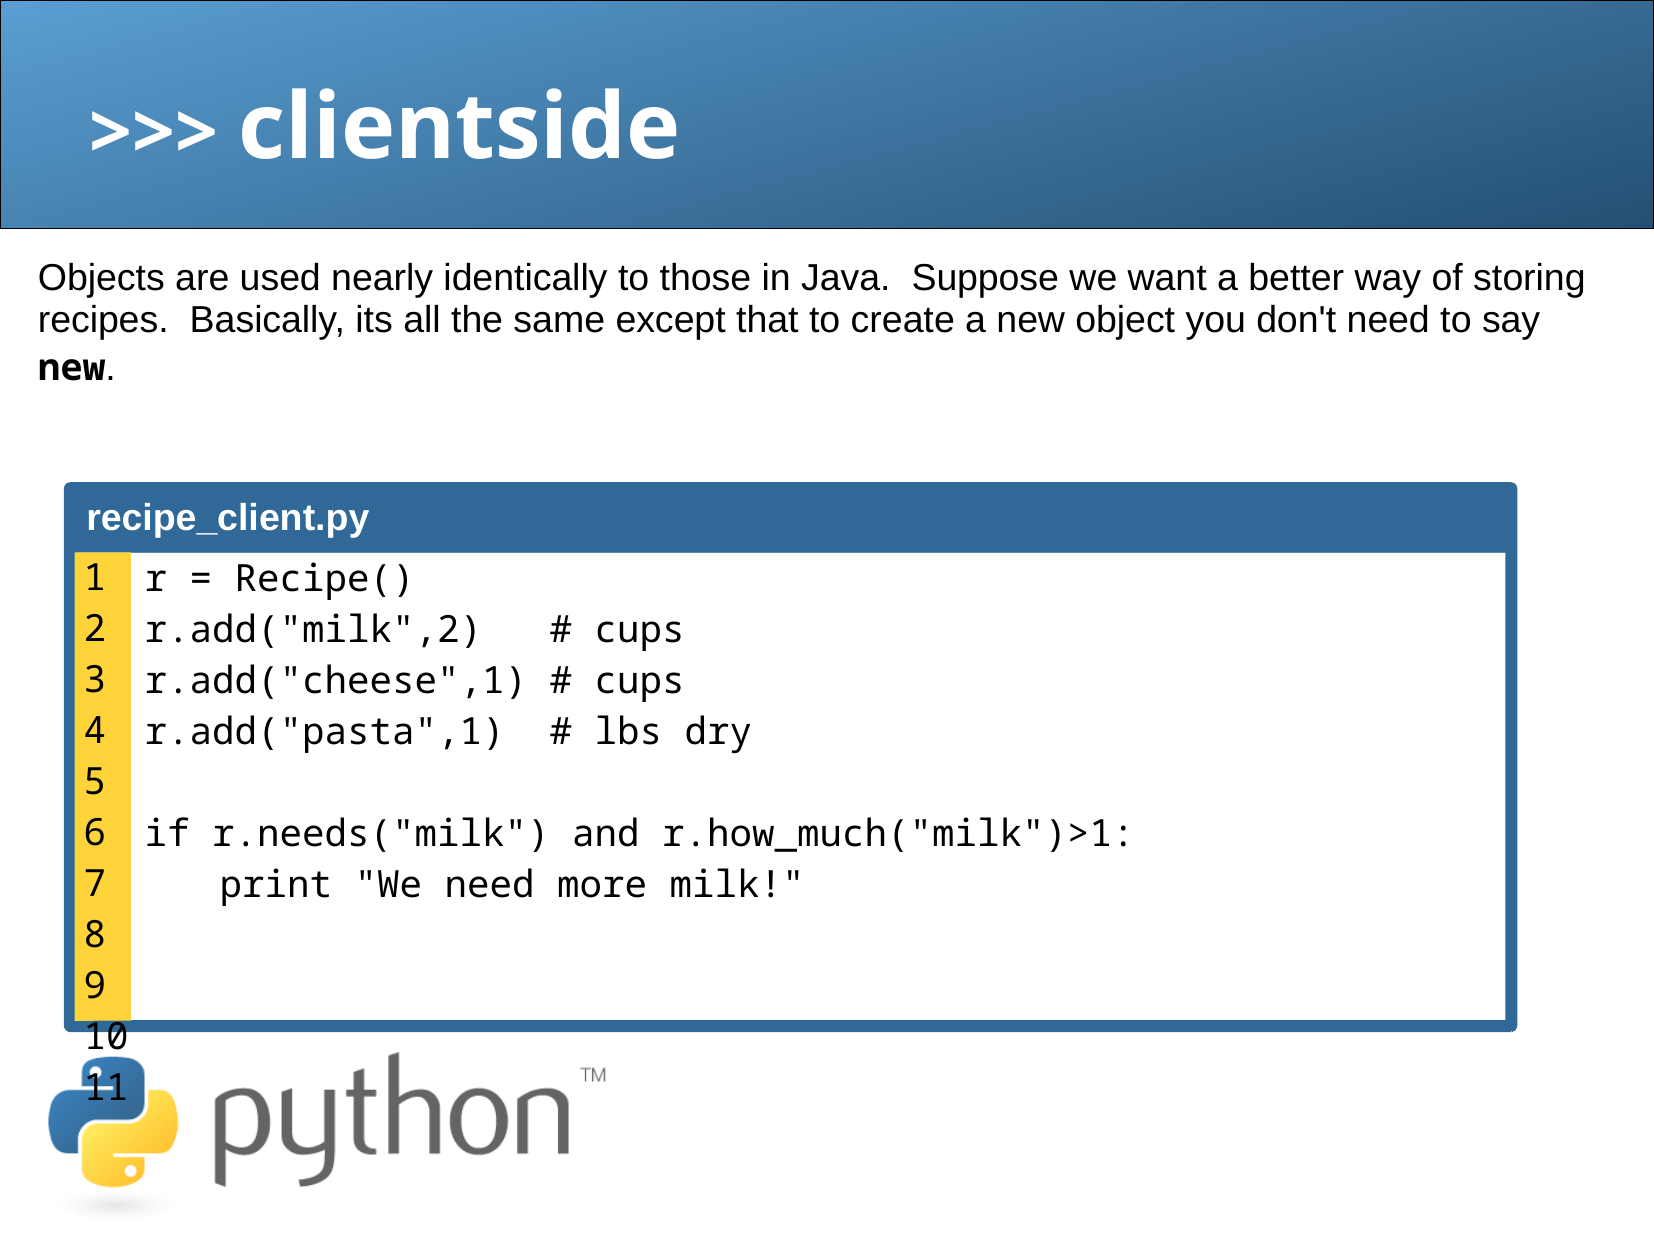

>>> clientside
Objects are used nearly identically to those in Java. Suppose we want a better way of storing recipes. Basically, its all the same except that to create a new object you don't need to say new.
recipe_client.py
1
2
3
4
5
6
7
8
9
10
11
r = Recipe()
r.add("milk",2) # cups
r.add("cheese",1) # cups
r.add("pasta",1) # lbs dry
if r.needs("milk") and r.how_much("milk")>1:
	print "We need more milk!"